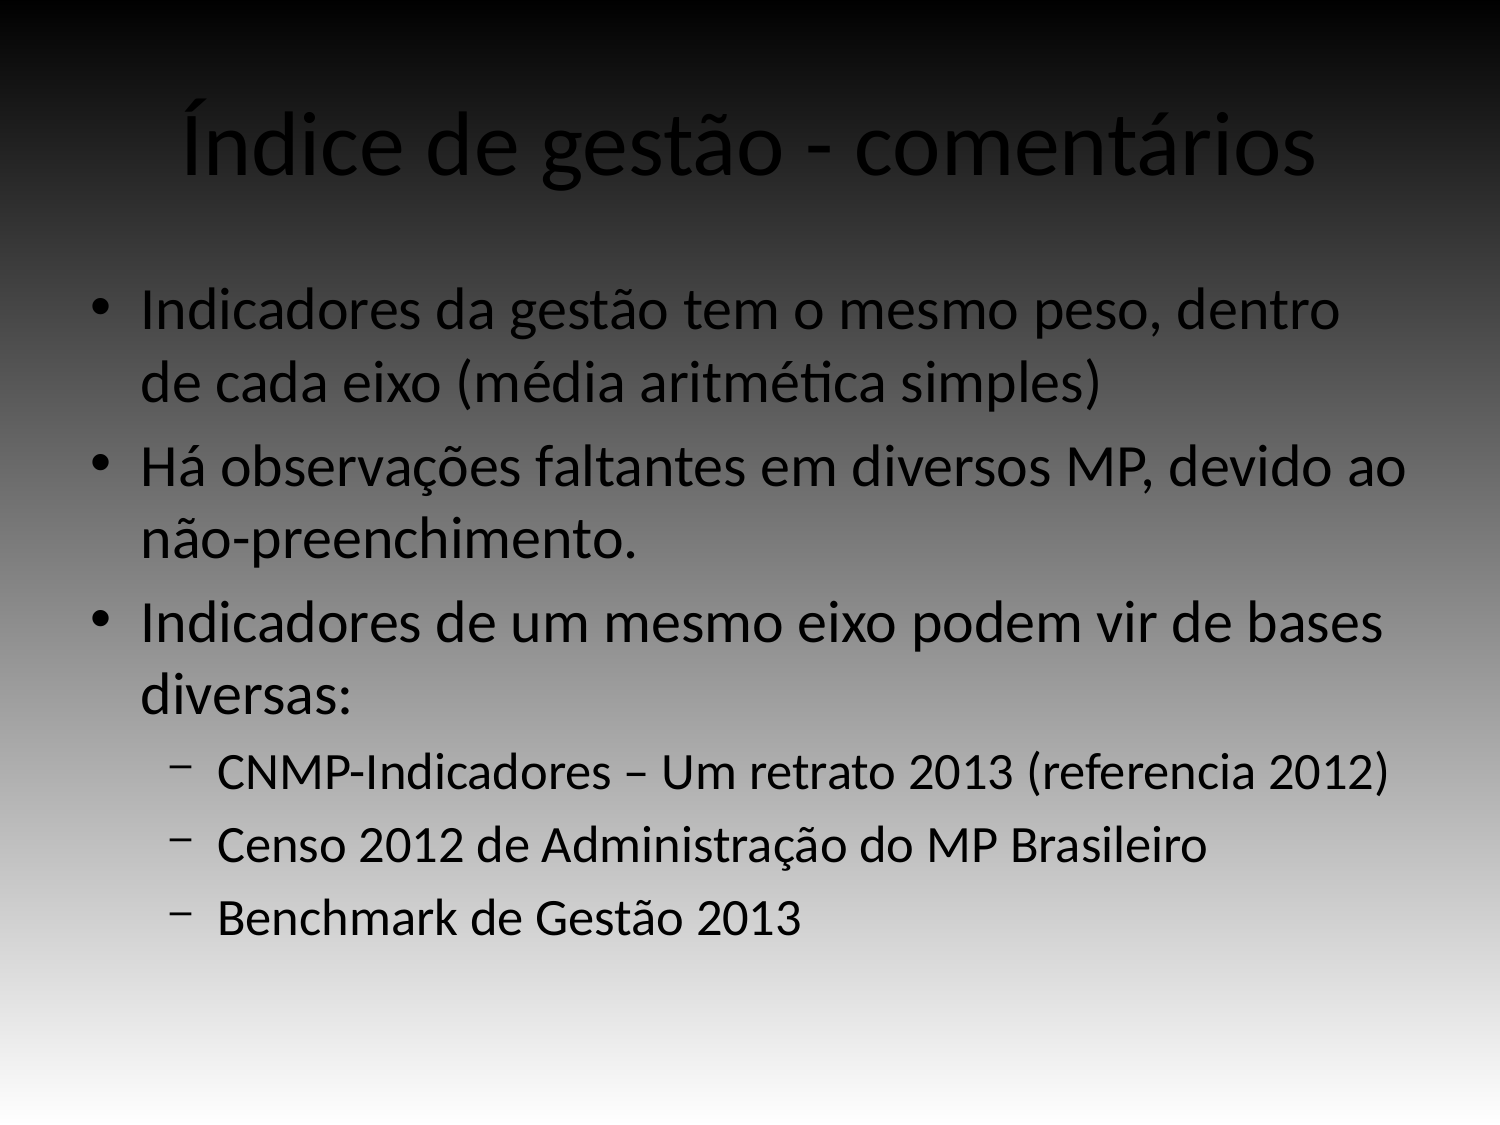

# Índice de gestão - comentários
Indicadores da gestão tem o mesmo peso, dentro de cada eixo (média aritmética simples)
Há observações faltantes em diversos MP, devido ao não-preenchimento.
Indicadores de um mesmo eixo podem vir de bases diversas:
CNMP-Indicadores – Um retrato 2013 (referencia 2012)
Censo 2012 de Administração do MP Brasileiro
Benchmark de Gestão 2013